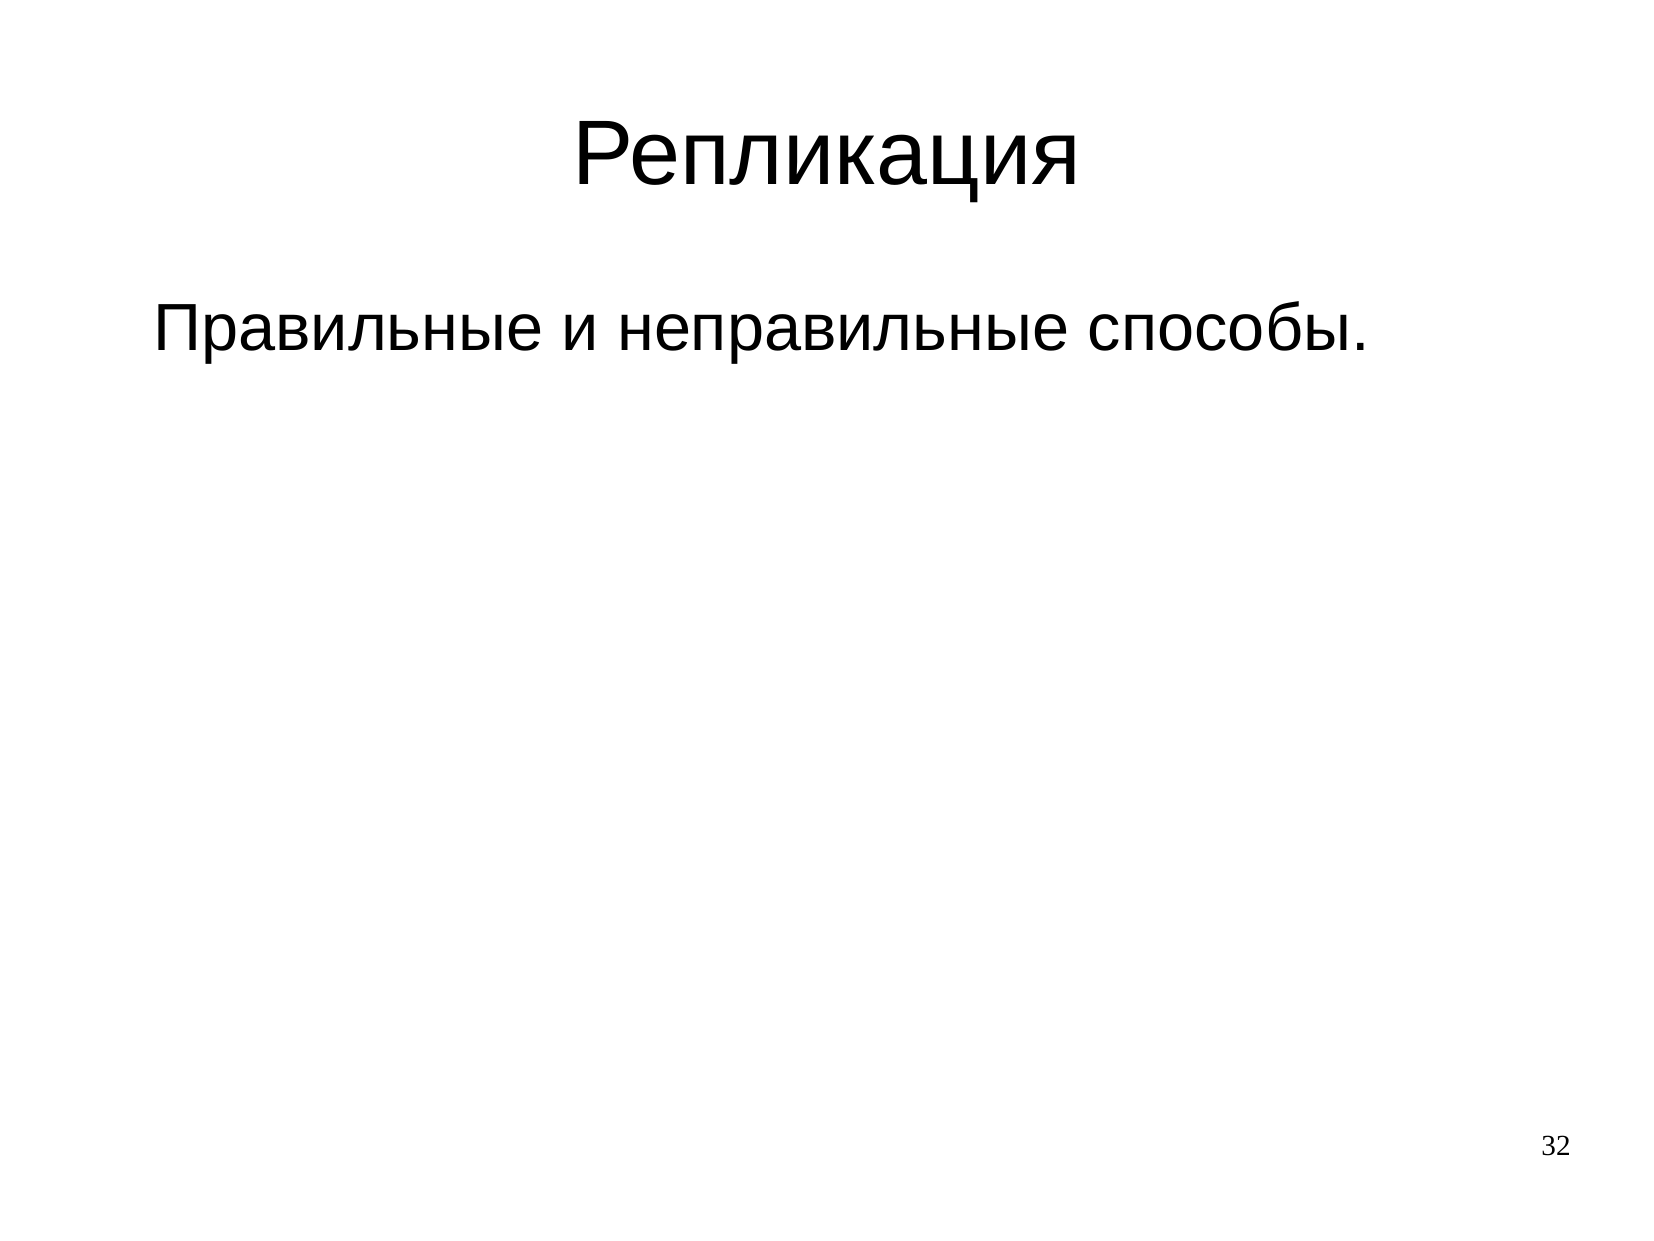

# Репликация
Правильные и неправильные способы.
32